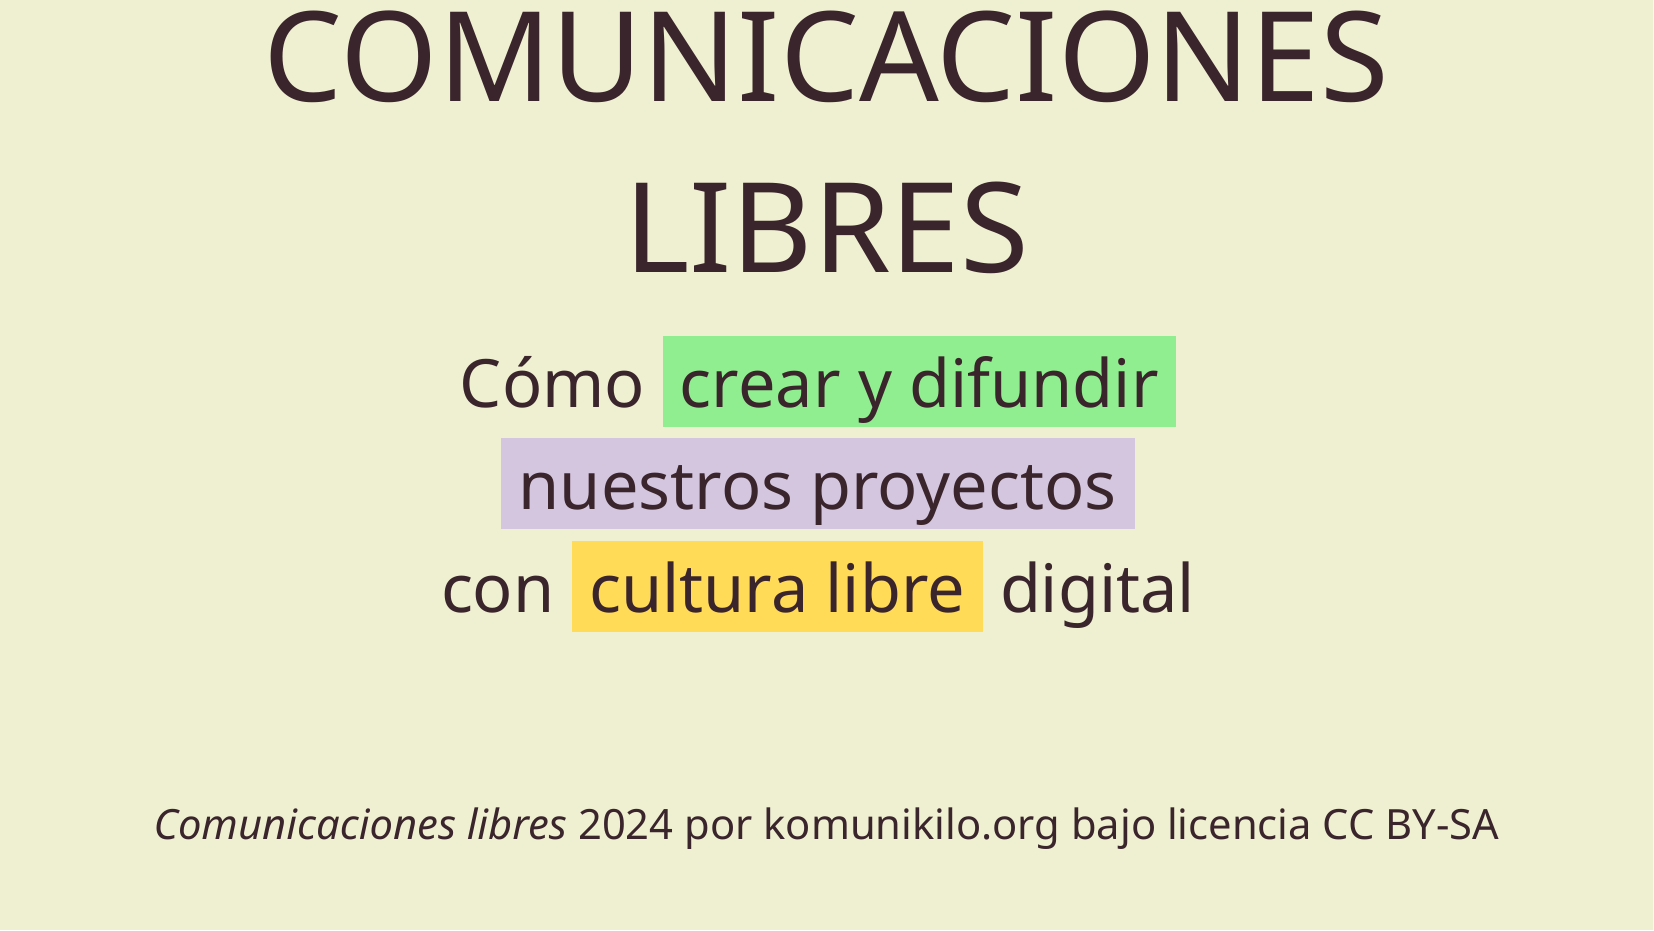

# COMUNICACIONES LIBRES
Cómo crear y difundir
 nuestros proyectos
con cultura libre digital
Comunicaciones libres 2024 por komunikilo.org bajo licencia CC BY-SA